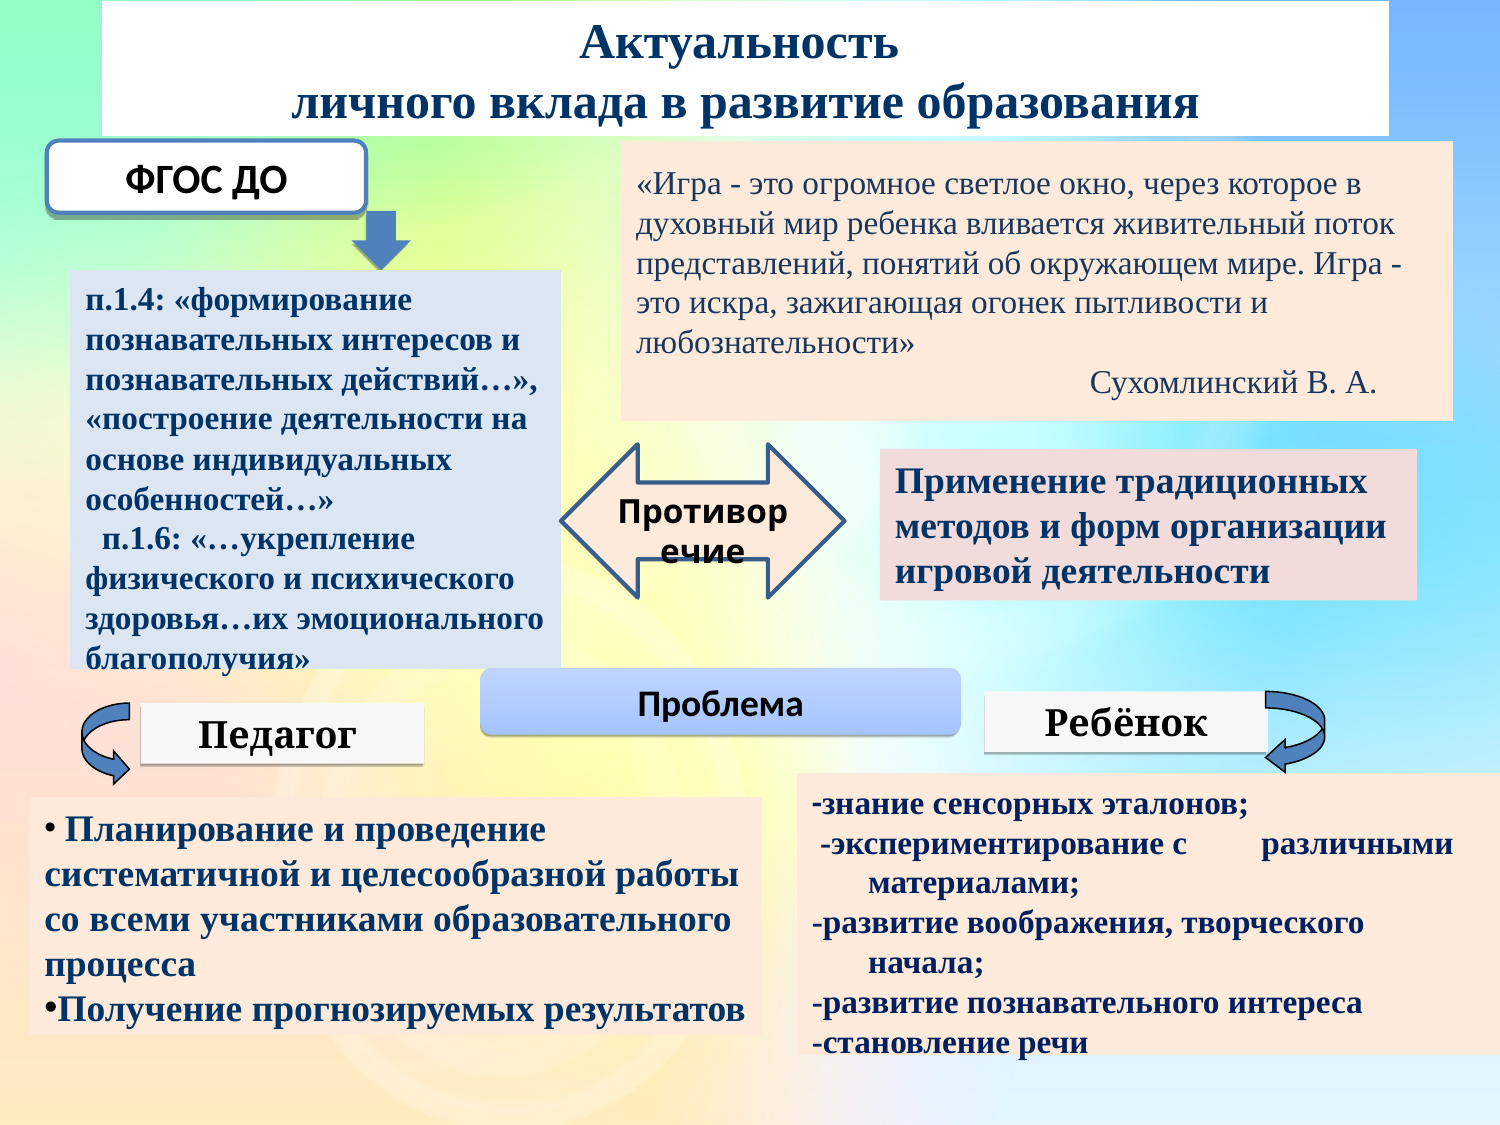

Актуальность
личного вклада в развитие образования
ФГОС ДО
«Игра - это огромное светлое окно, через которое в духовный мир ребенка вливается живительный поток представлений, понятий об окружающем мире. Игра - это искра, зажигающая огонек пытливости и любознательности»
 Сухомлинский В. А.
п.1.4: «формирование познавательных интересов и познавательных действий…», «построение деятельности на основе индивидуальных особенностей…»
 п.1.6: «…укрепление физического и психического здоровья…их эмоционального благополучия»
Противоречие
Применение традиционных
методов и форм организации
игровой деятельности
Проблема
Ребёнок
Педагог
-знание сенсорных эталонов;
 -экспериментирование с различными материалами;
-развитие воображения, творческого начала;
-развитие познавательного интереса
-становление речи
 Планирование и проведение систематичной и целесообразной работы со всеми участниками образовательного процесса
Получение прогнозируемых результатов